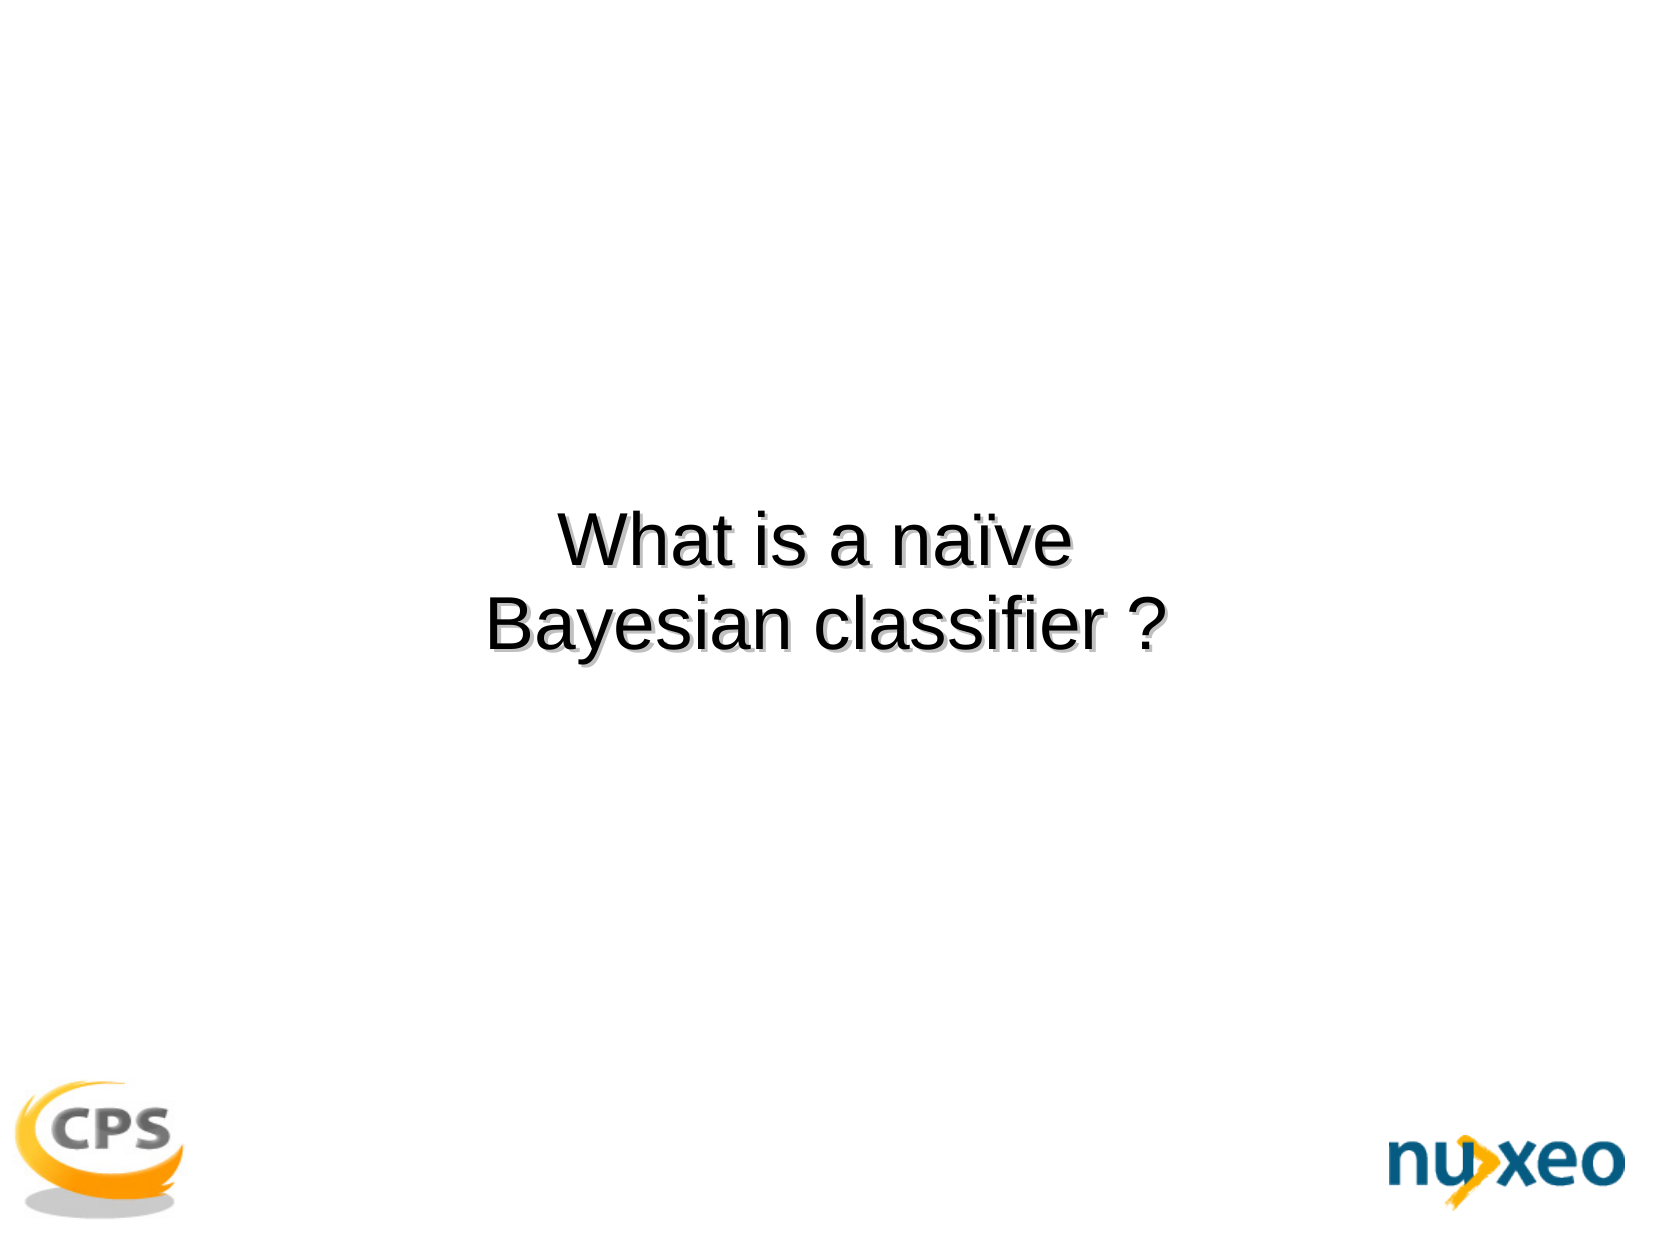

What is a naïve
Bayesian classifier ?